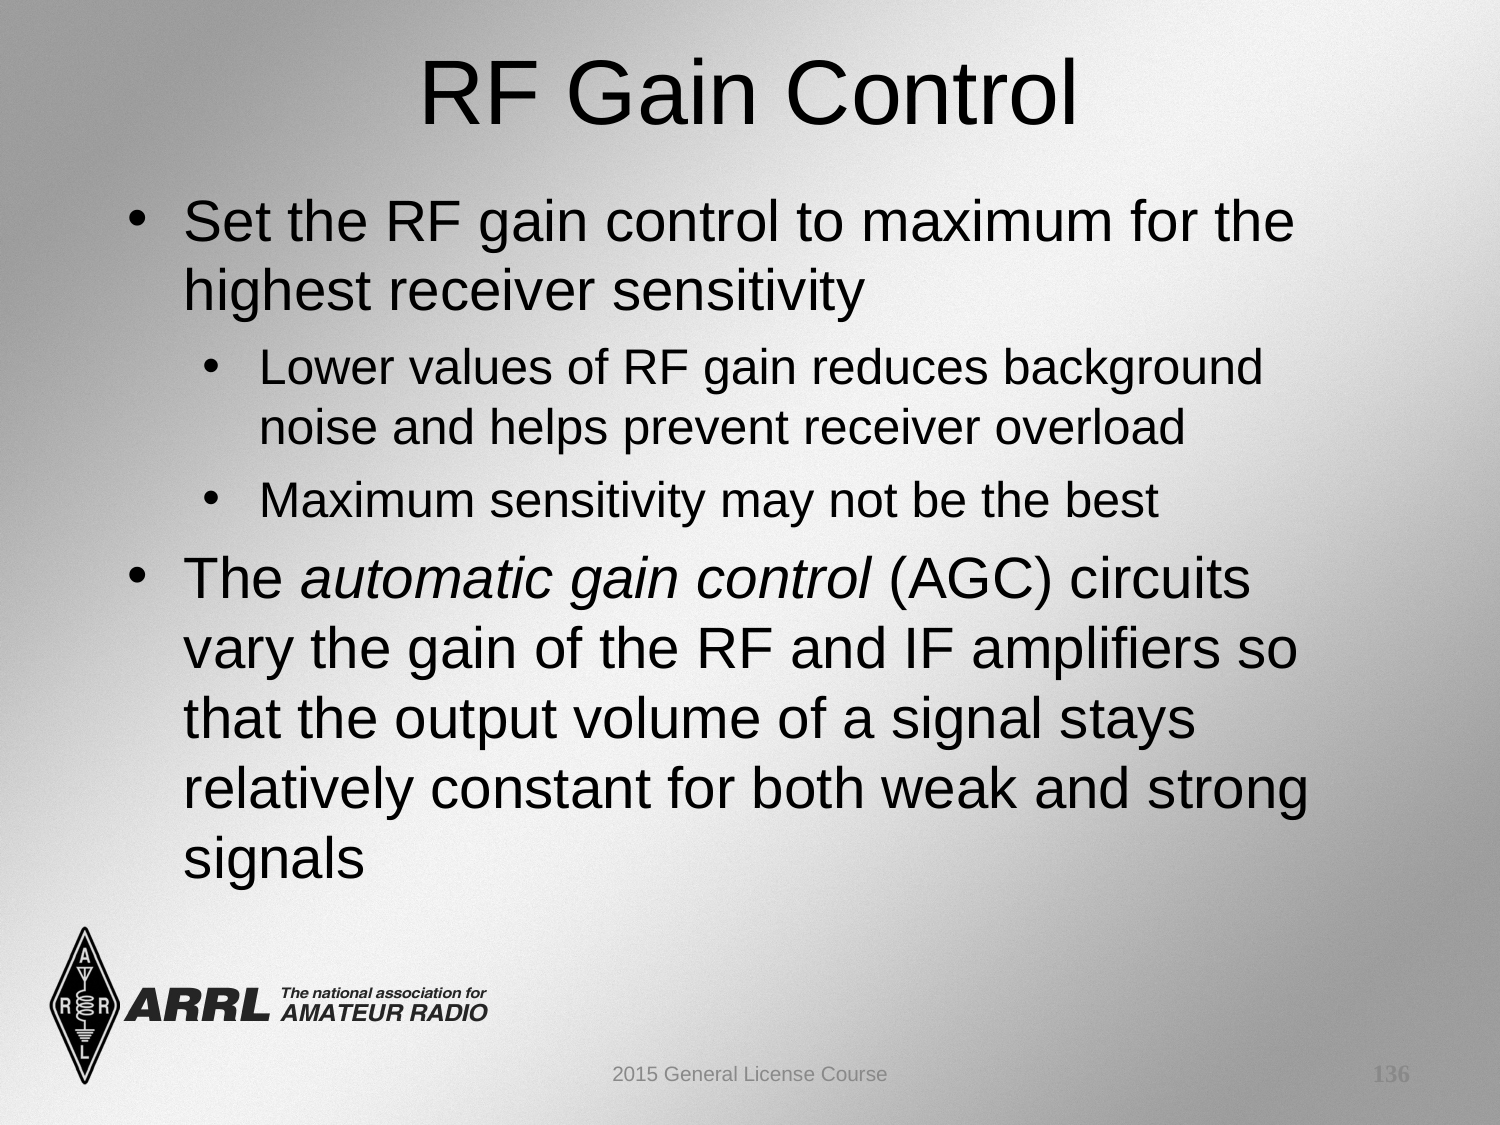

RF Gain Control
Set the RF gain control to maximum for the highest receiver sensitivity
Lower values of RF gain reduces background noise and helps prevent receiver overload
Maximum sensitivity may not be the best
The automatic gain control (AGC) circuits vary the gain of the RF and IF amplifiers so that the output volume of a signal stays relatively constant for both weak and strong signals
2015 General License Course